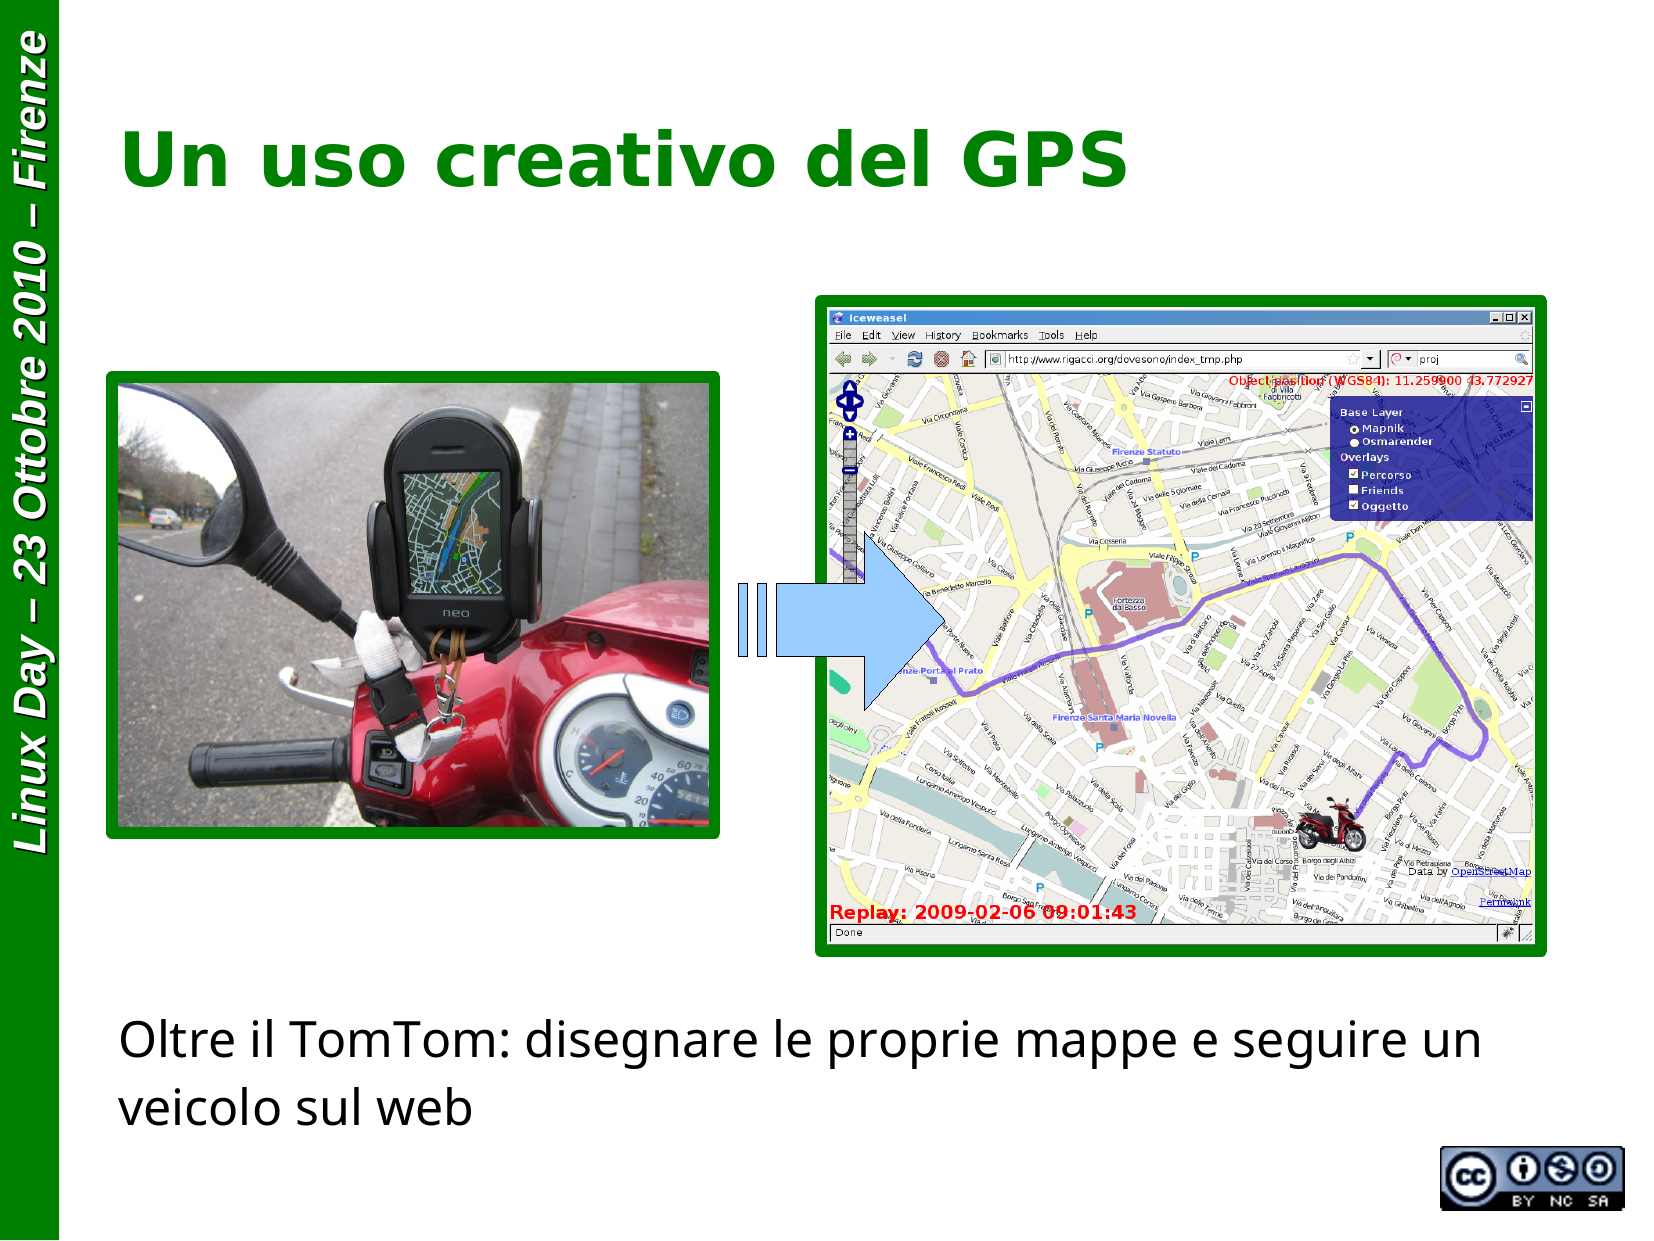

# Un uso creativo del GPS
Oltre il TomTom: disegnare le proprie mappe e seguire un veicolo sul web